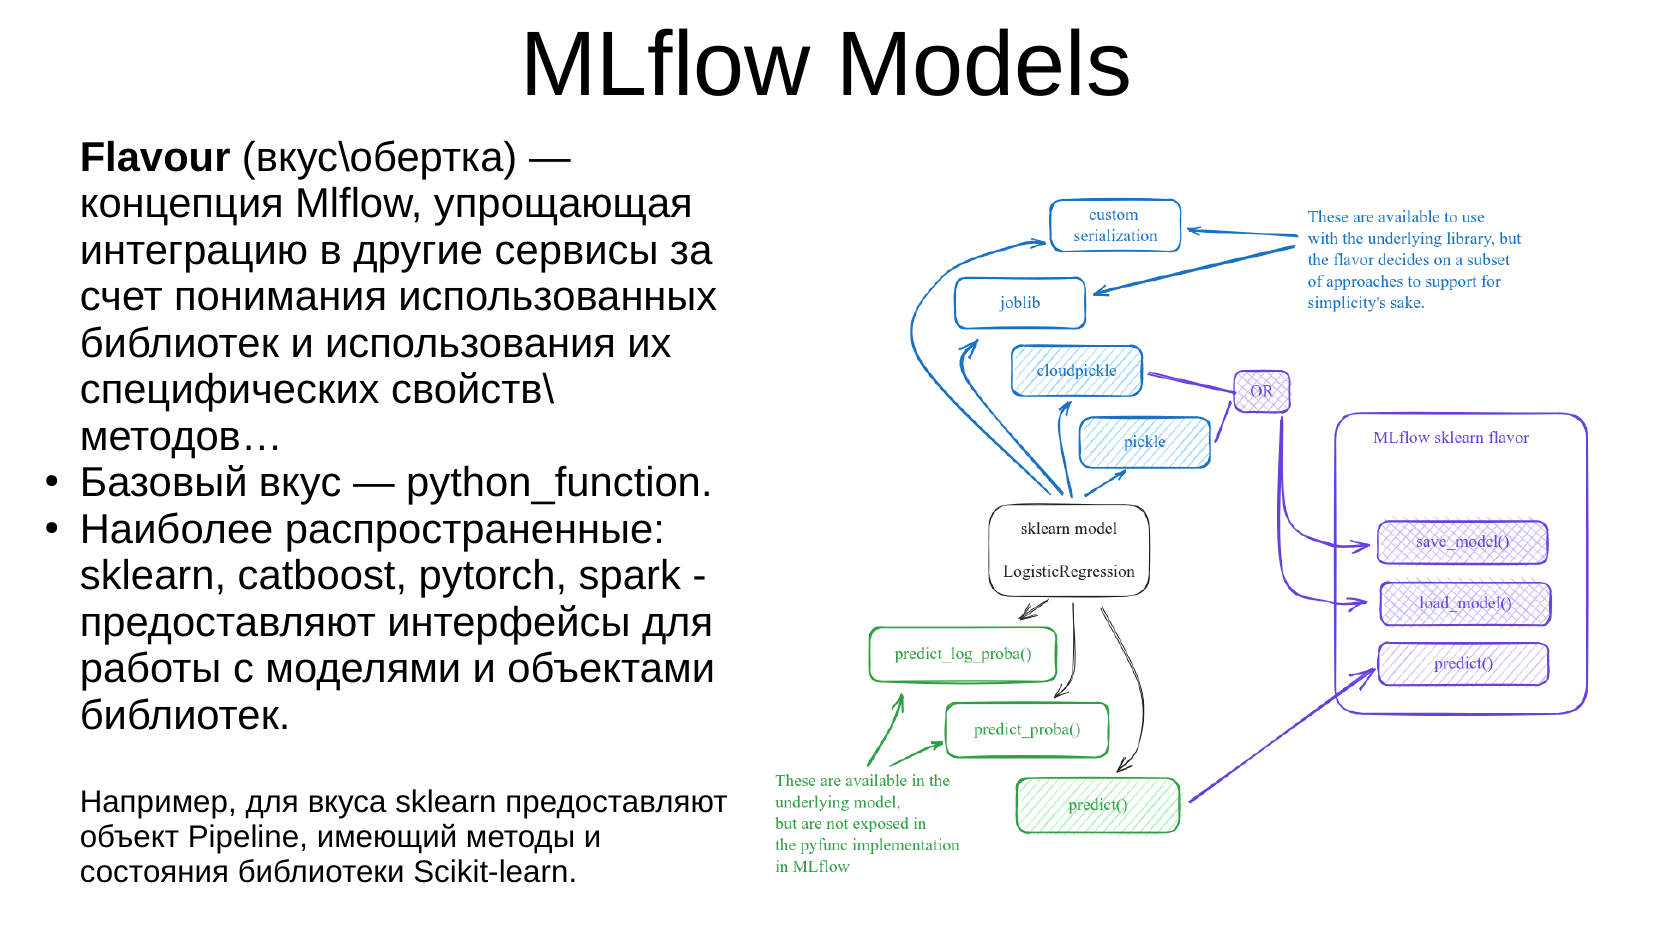

# MLflow Models
Flavour (вкус\обертка) — концепция Mlflow, упрощающая интеграцию в другие сервисы за счет понимания использованных библиотек и использования их специфических свойств\методов…
Базовый вкус — python_function.
Наиболее распространенные: sklearn, catboost, pytorch, spark -
предоставляют интерфейсы для работы с моделями и объектами библиотек.
Например, для вкуса sklearn предоставляют объект Pipeline, имеющий методы и состояния библиотеки Scikit-learn.